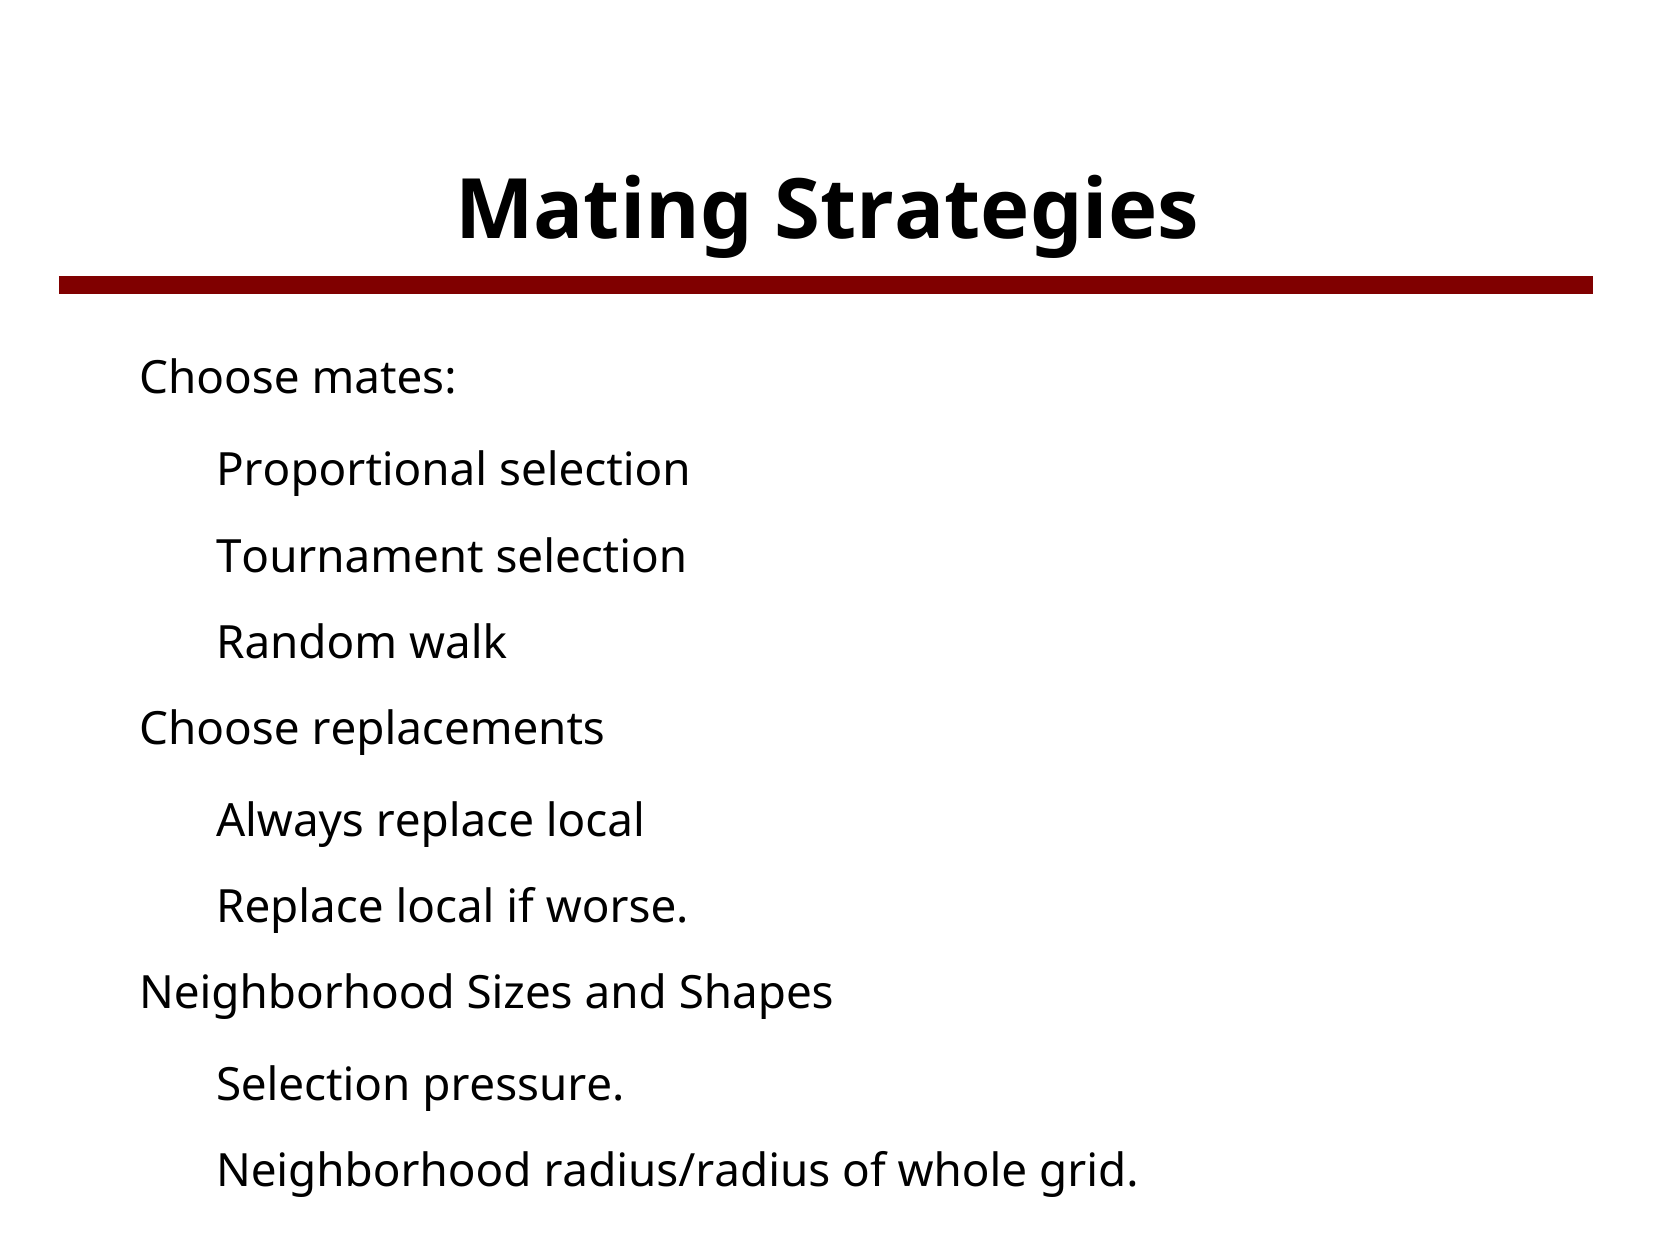

# Mating Strategies
Choose mates:
Proportional selection
Tournament selection
Random walk
Choose replacements
Always replace local
Replace local if worse.
Neighborhood Sizes and Shapes
Selection pressure.
Neighborhood radius/radius of whole grid.